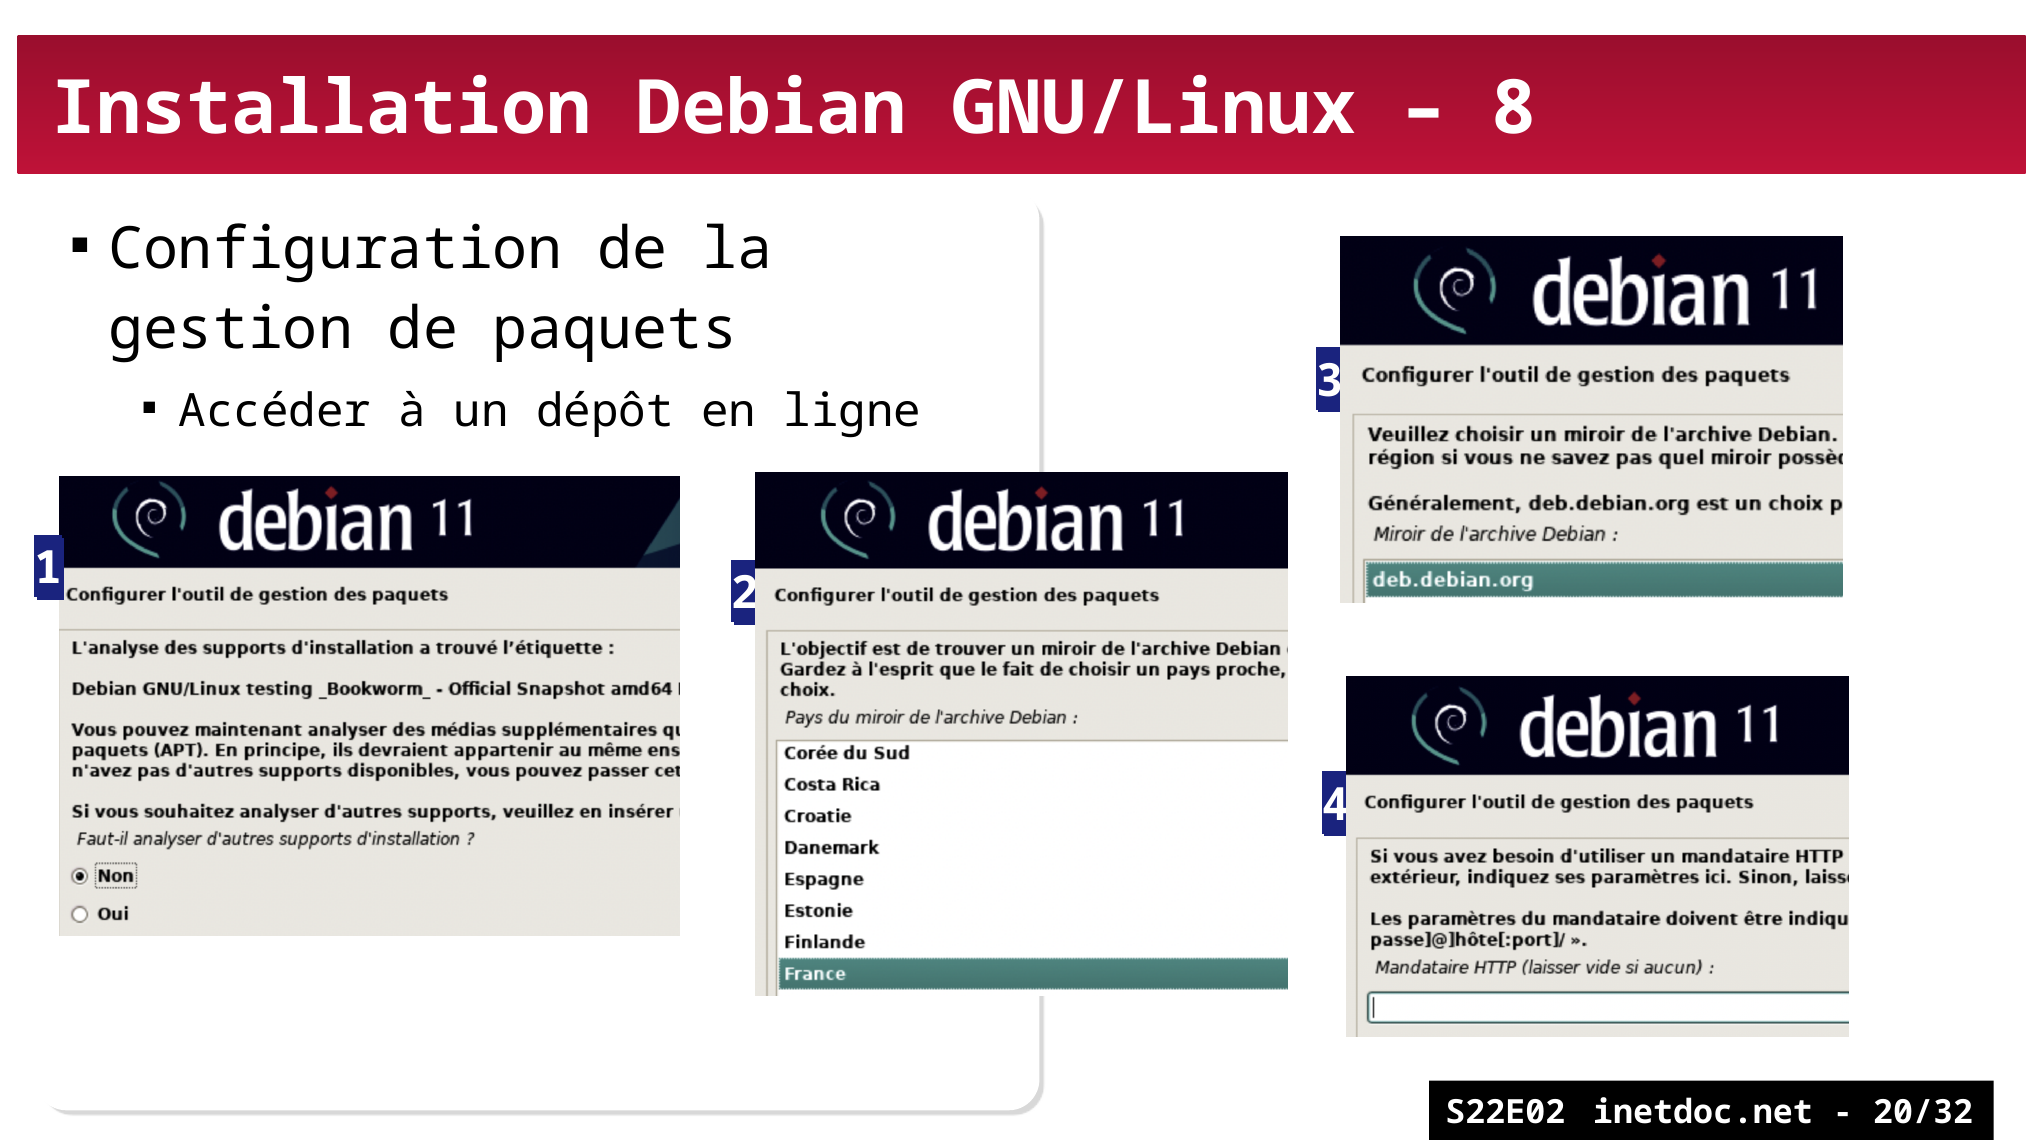

Installation Debian GNU/Linux – 8
Configuration de la gestion de paquets
Accéder à un dépôt en ligne
3
1
2
4
S22E02	inetdoc.net - /32